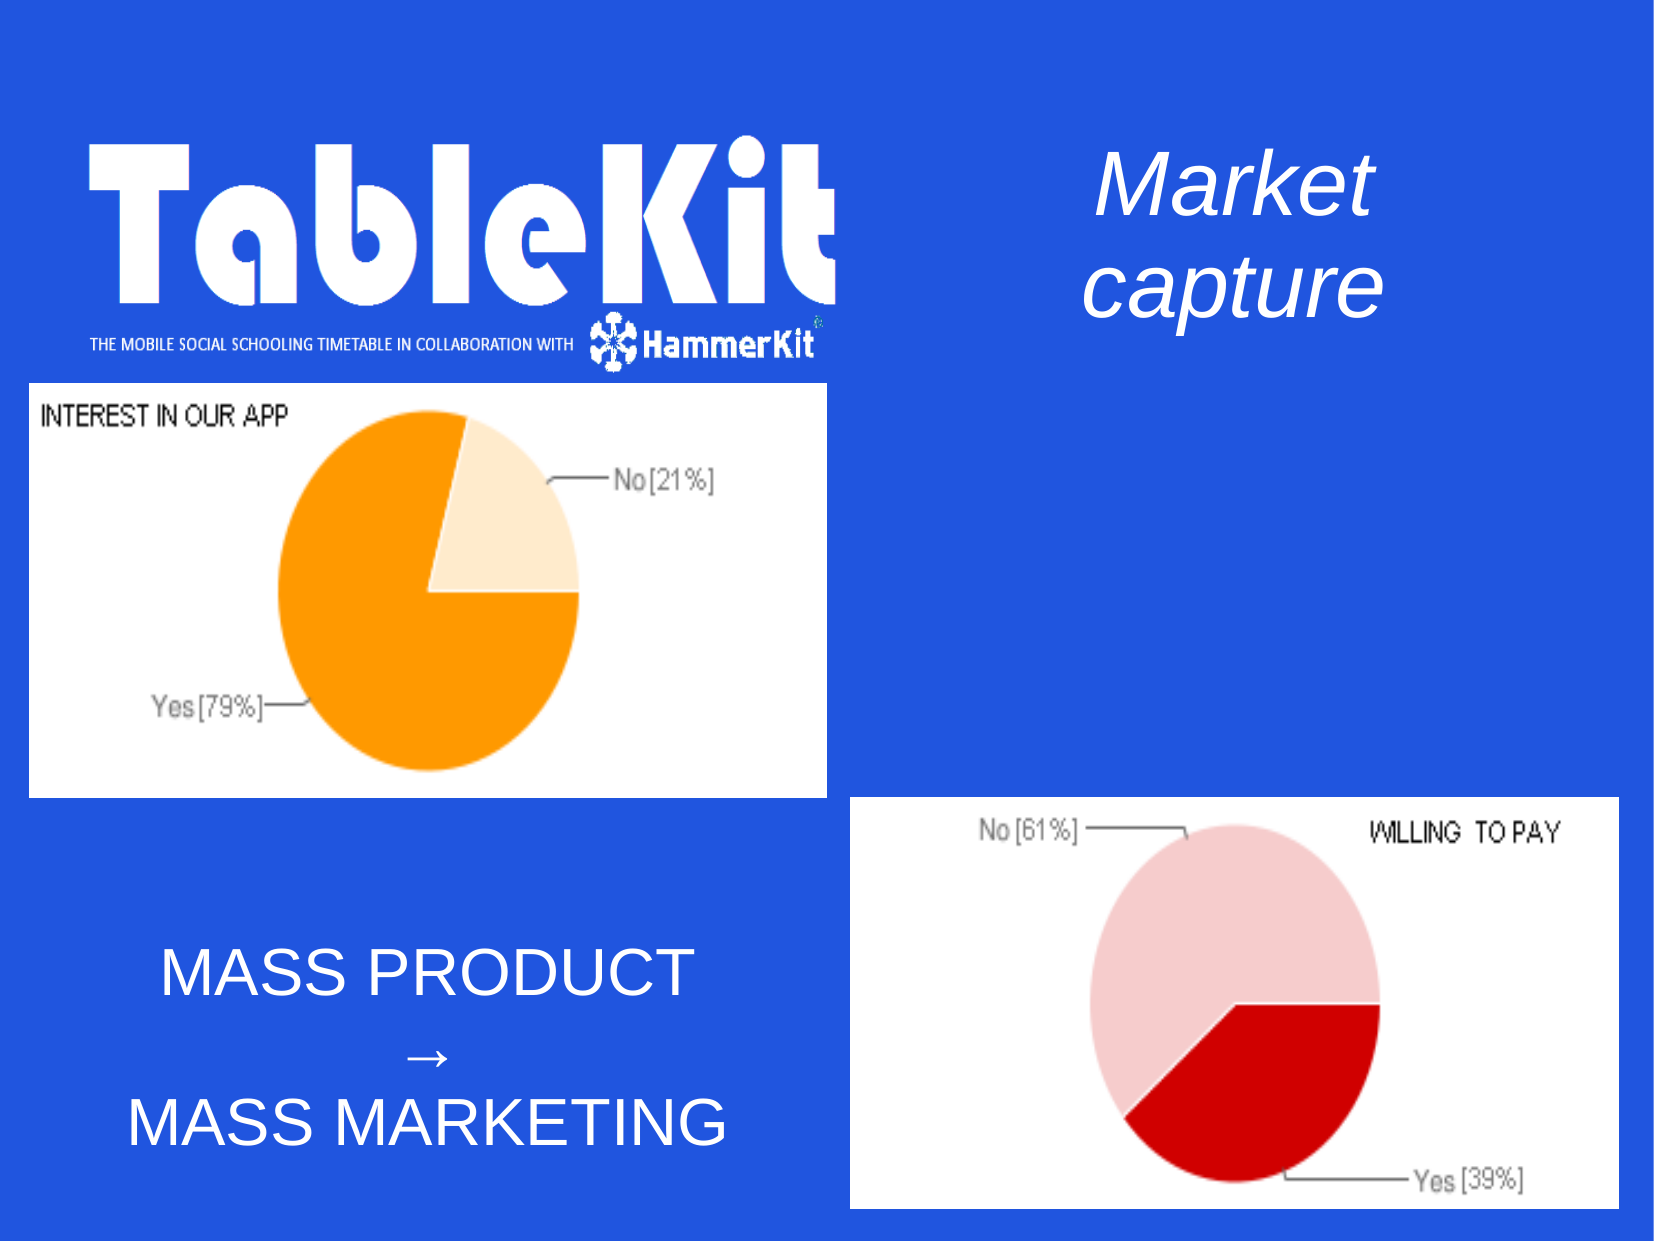

# Market capture
MASS PRODUCT
→
MASS MARKETING